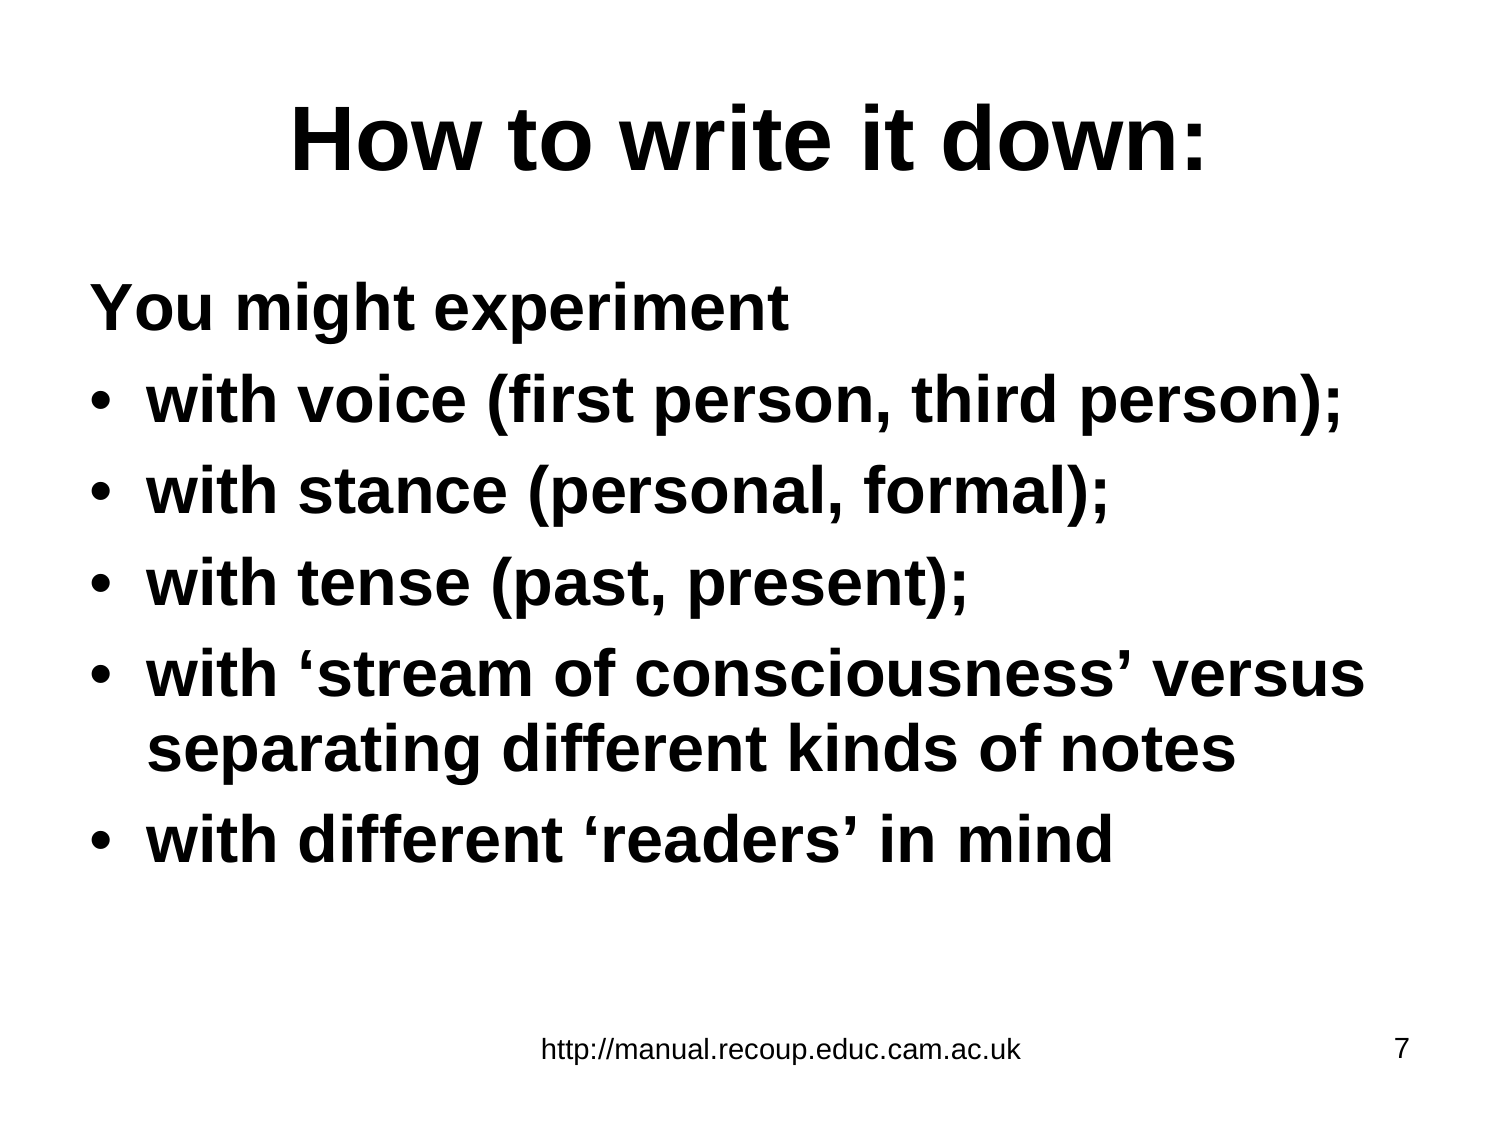

# How to write it down:
You might experiment
with voice (first person, third person);
with stance (personal, formal);
with tense (past, present);
with ‘stream of consciousness’ versus separating different kinds of notes
with different ‘readers’ in mind
7
http://manual.recoup.educ.cam.ac.uk